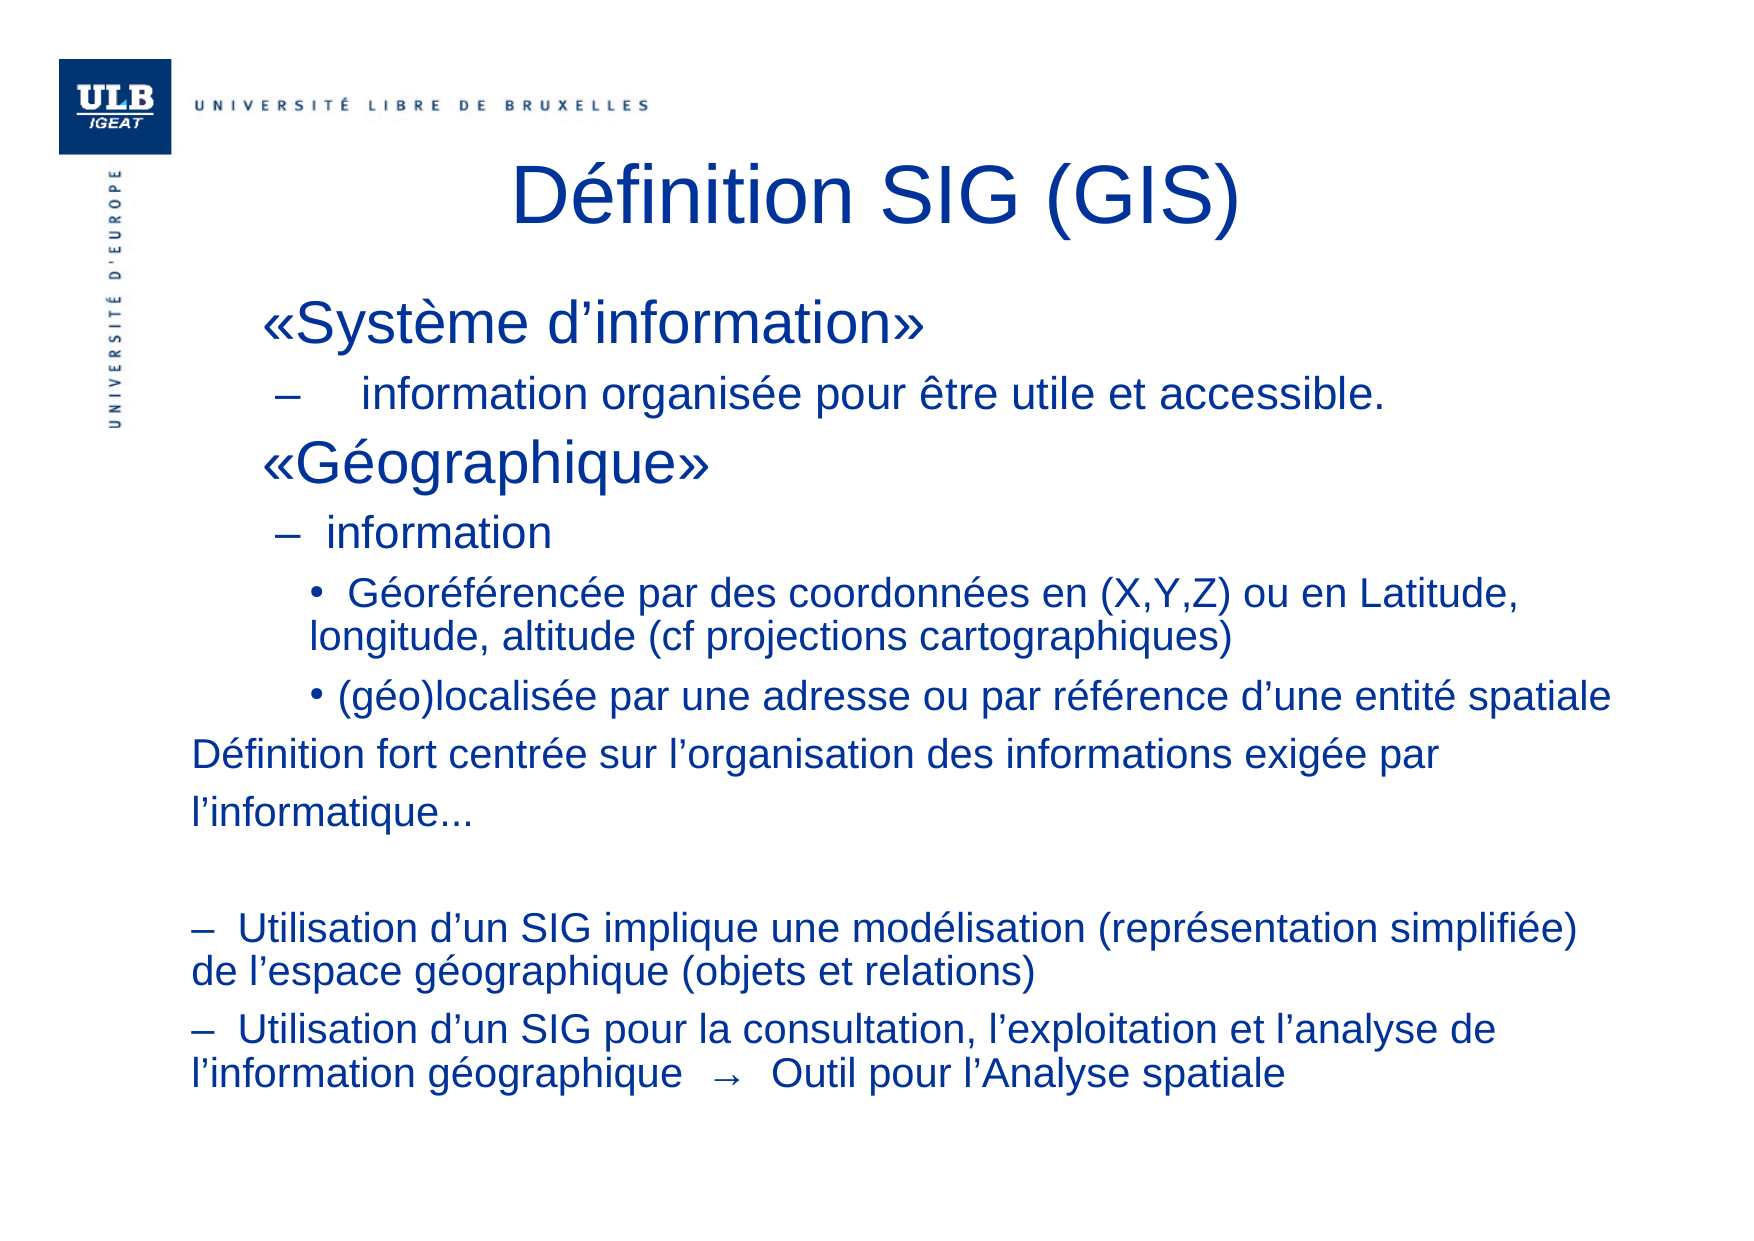

# Définition SIG (GIS)
«Système d’information»
 – 	information organisée pour être utile et accessible.
«Géographique»
 – information
 Géoréférencée par des coordonnées en (X,Y,Z) ou en Latitude, longitude, altitude (cf projections cartographiques)
 (géo)localisée par une adresse ou par référence d’une entité spatiale
Définition fort centrée sur l’organisation des informations exigée par
l’informatique...
– Utilisation d’un SIG implique une modélisation (représentation simplifiée) de l’espace géographique (objets et relations)
– Utilisation d’un SIG pour la consultation, l’exploitation et l’analyse de l’information géographique → Outil pour l’Analyse spatiale